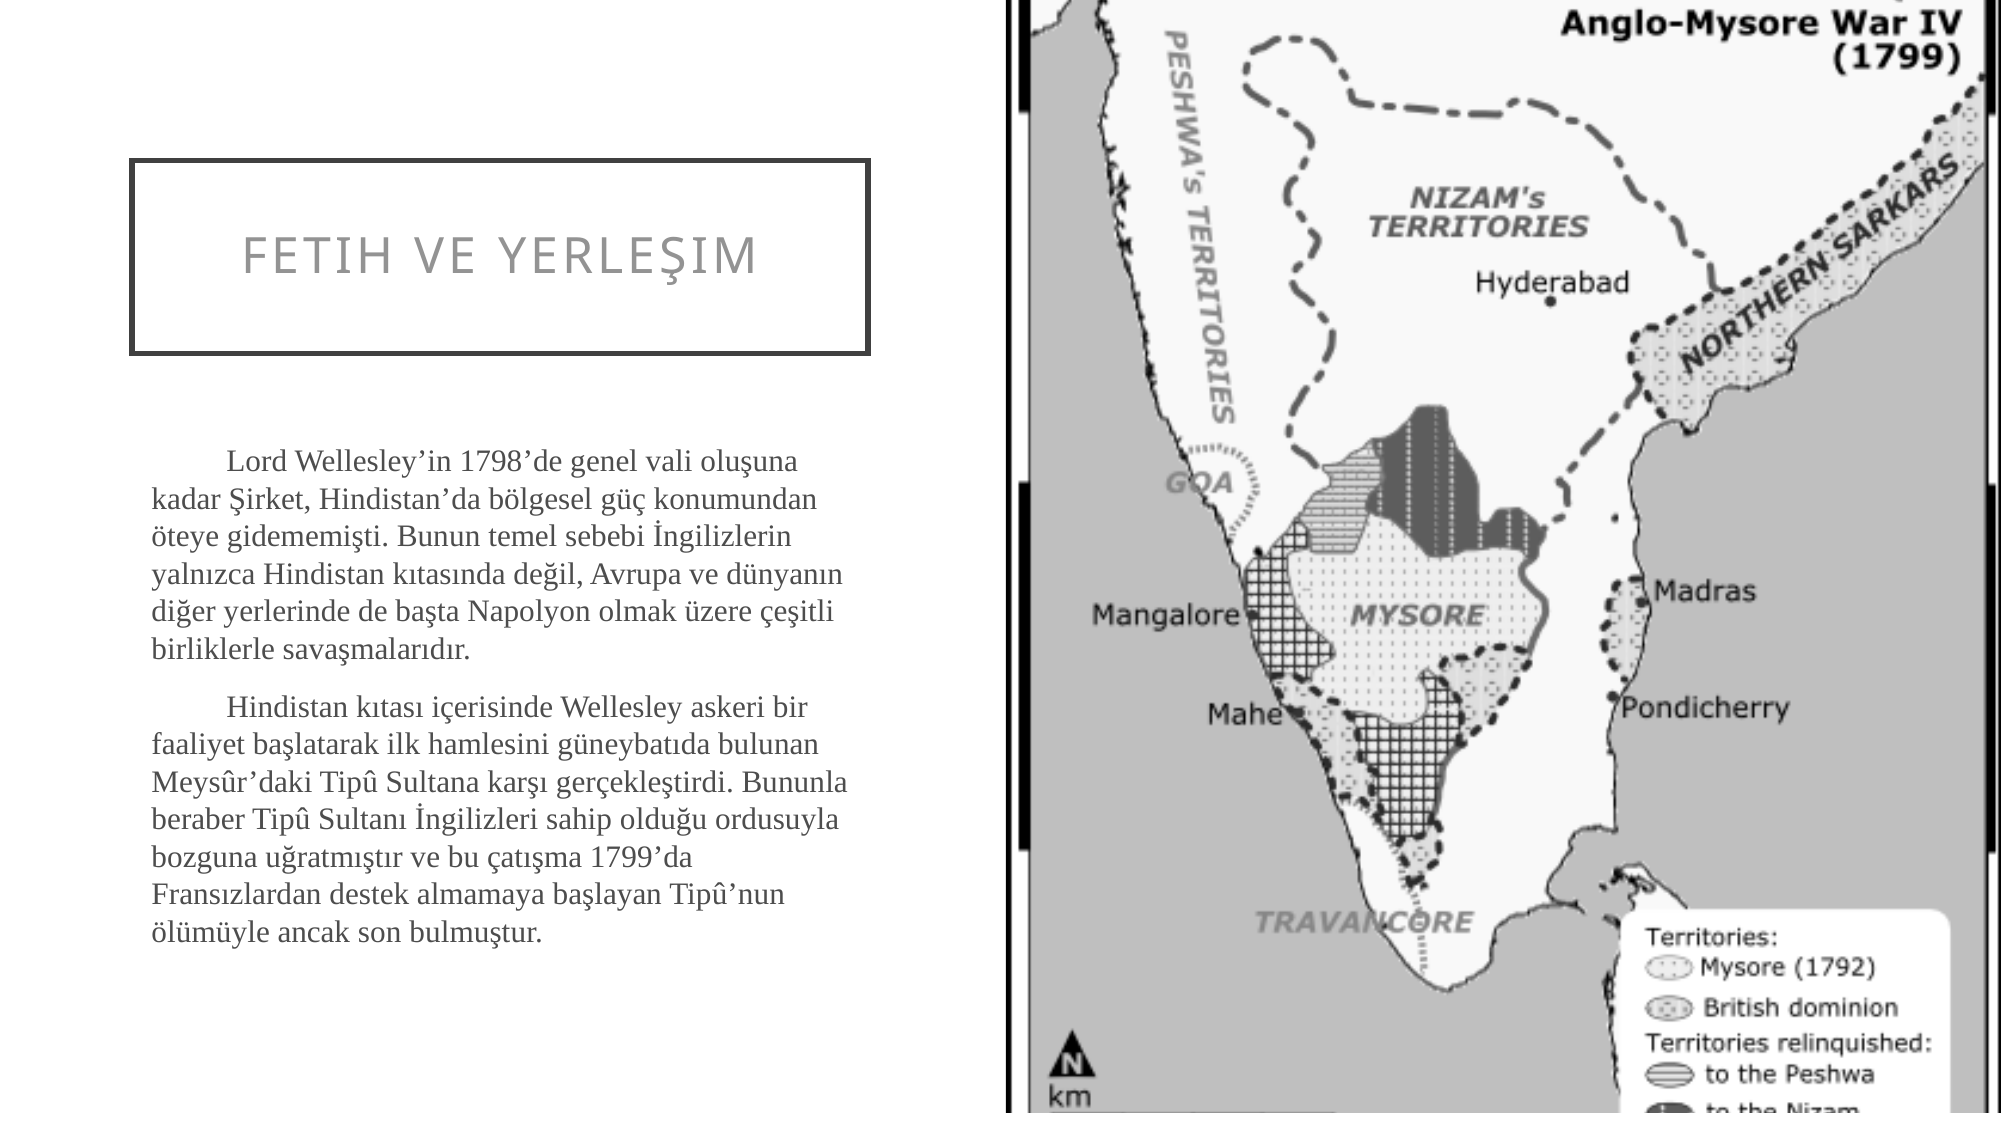

# Fetih ve yerleşim
	Lord Wellesley’in 1798’de genel vali oluşuna kadar Şirket, Hindistan’da bölgesel güç konumundan öteye gidememişti. Bunun temel sebebi İngilizlerin yalnızca Hindistan kıtasında değil, Avrupa ve dünyanın diğer yerlerinde de başta Napolyon olmak üzere çeşitli birliklerle savaşmalarıdır.
	Hindistan kıtası içerisinde Wellesley askeri bir faaliyet başlatarak ilk hamlesini güneybatıda bulunan Meysûr’daki Tipû Sultana karşı gerçekleştirdi. Bununla beraber Tipû Sultanı İngilizleri sahip olduğu ordusuyla bozguna uğratmıştır ve bu çatışma 1799’da Fransızlardan destek almamaya başlayan Tipû’nun ölümüyle ancak son bulmuştur.